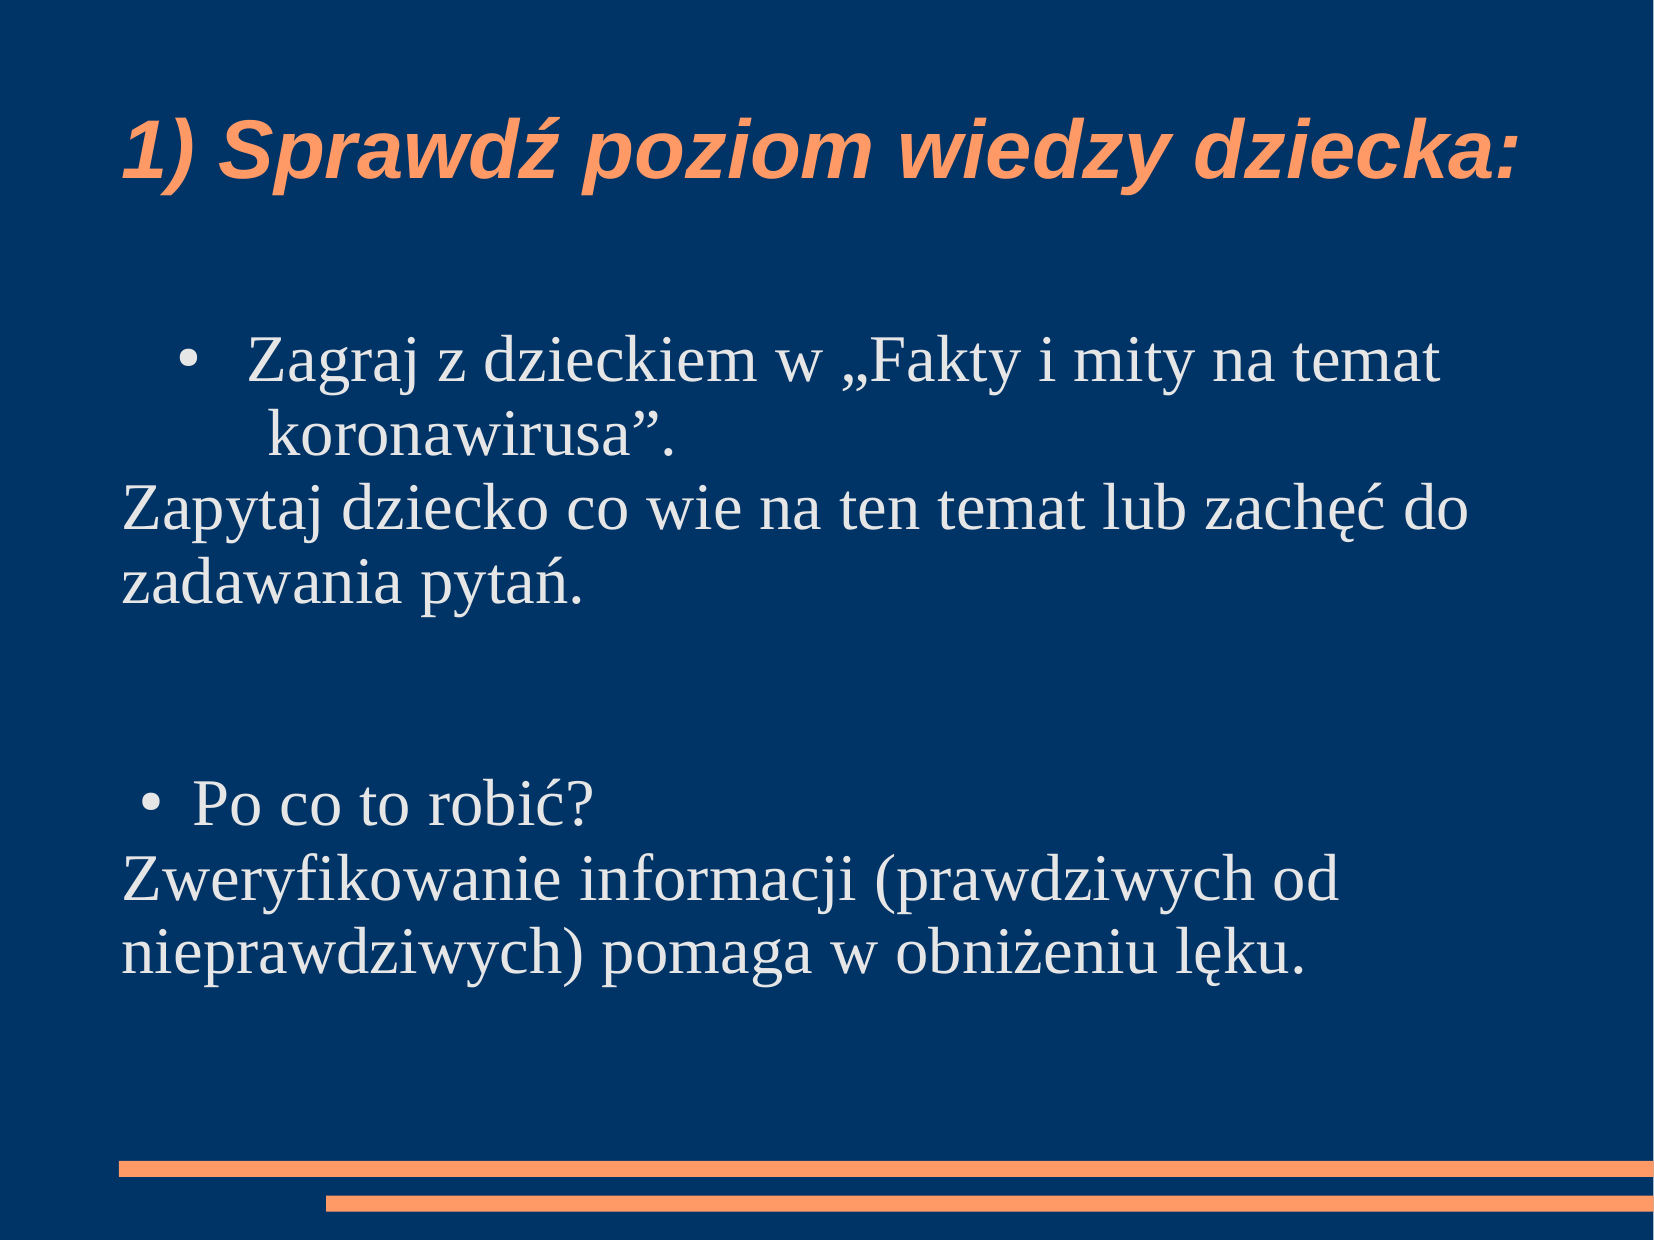

# 1) Sprawdź poziom wiedzy dziecka:
 Zagraj z dzieckiem w „Fakty i mity na temat koronawirusa”.
Zapytaj dziecko co wie na ten temat lub zachęć do zadawania pytań.
Po co to robić?
Zweryfikowanie informacji (prawdziwych od nieprawdziwych) pomaga w obniżeniu lęku.